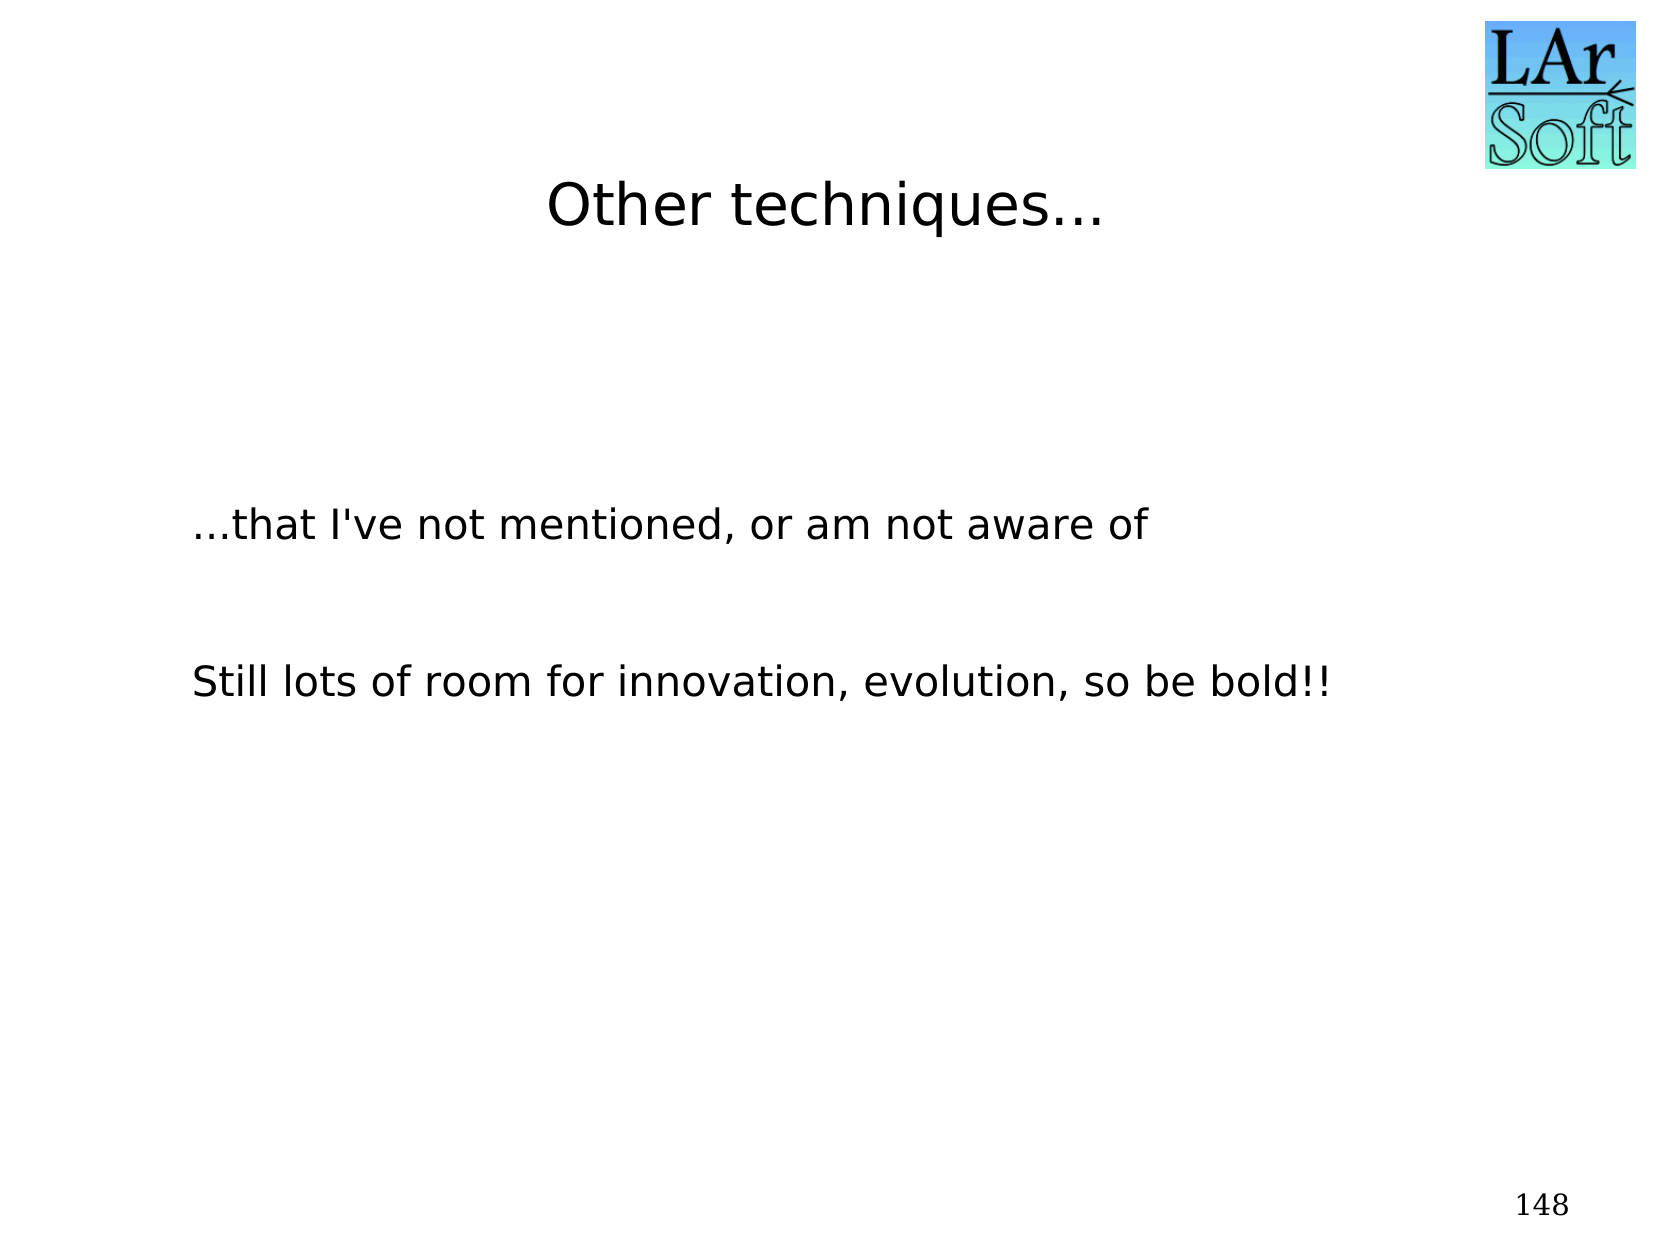

# Other techniques...
...that I've not mentioned, or am not aware of
Still lots of room for innovation, evolution, so be bold!!
148